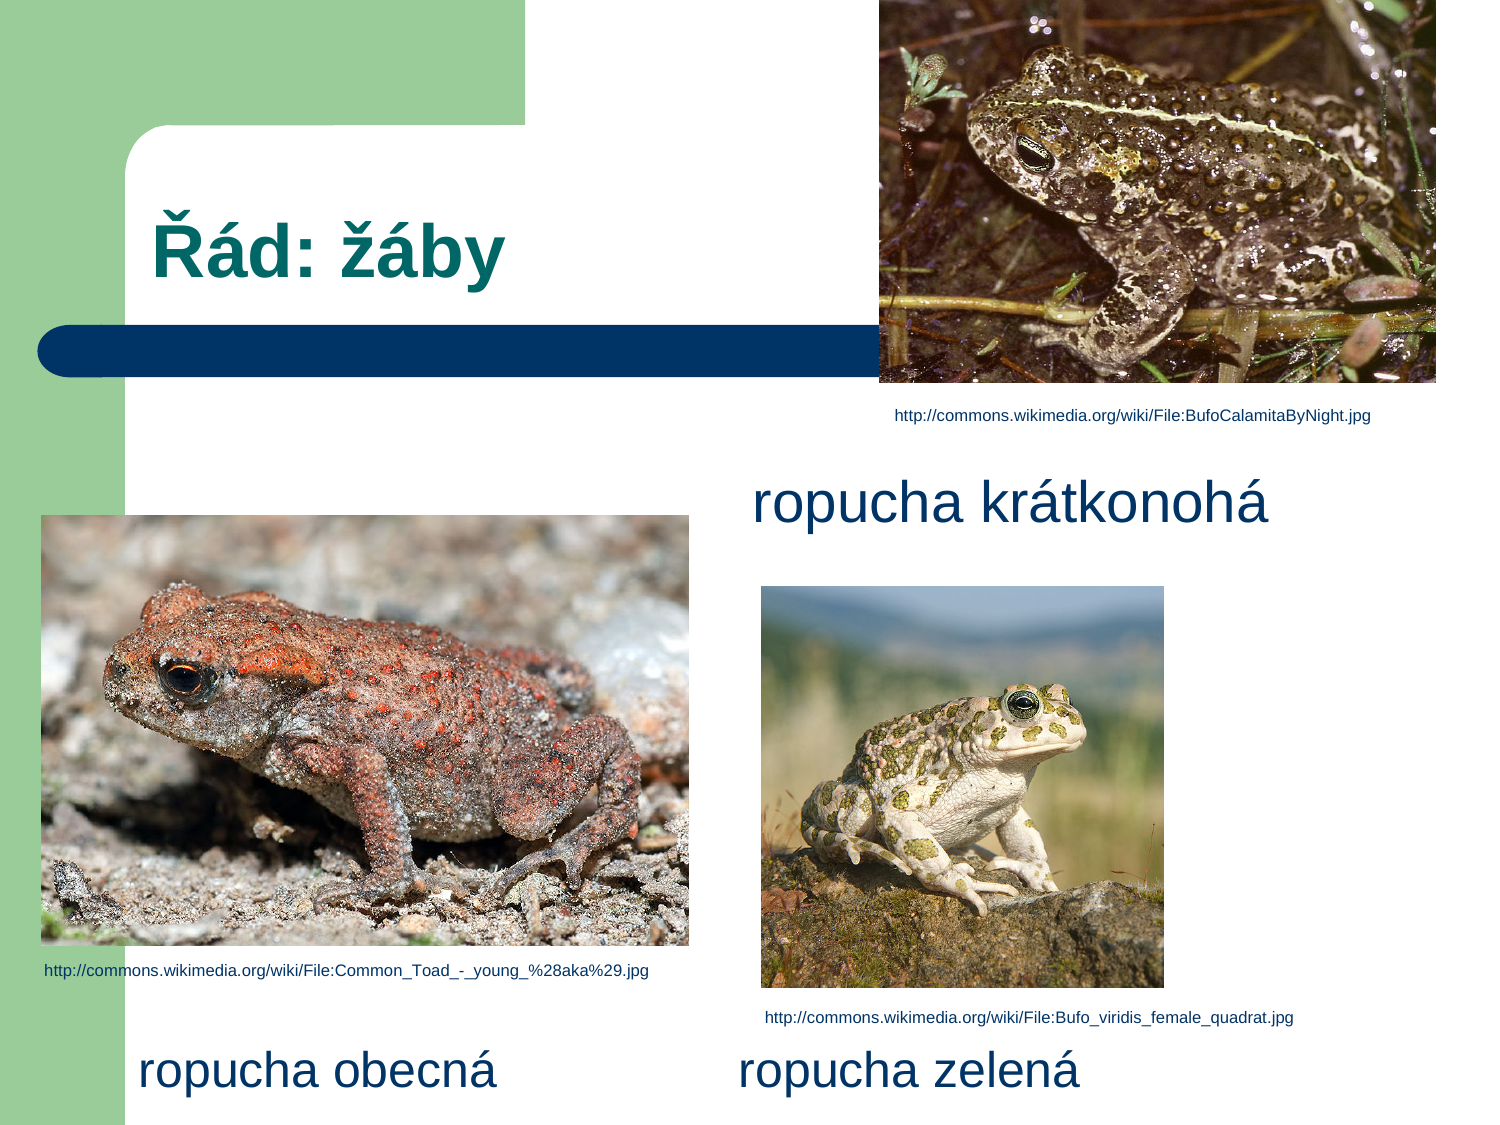

# Řád: žáby
http://commons.wikimedia.org/wiki/File:BufoCalamitaByNight.jpg
ropucha krátkonohá
http://commons.wikimedia.org/wiki/File:Common_Toad_-_young_%28aka%29.jpg
http://commons.wikimedia.org/wiki/File:Bufo_viridis_female_quadrat.jpg
ropucha obecná		ropucha zelená